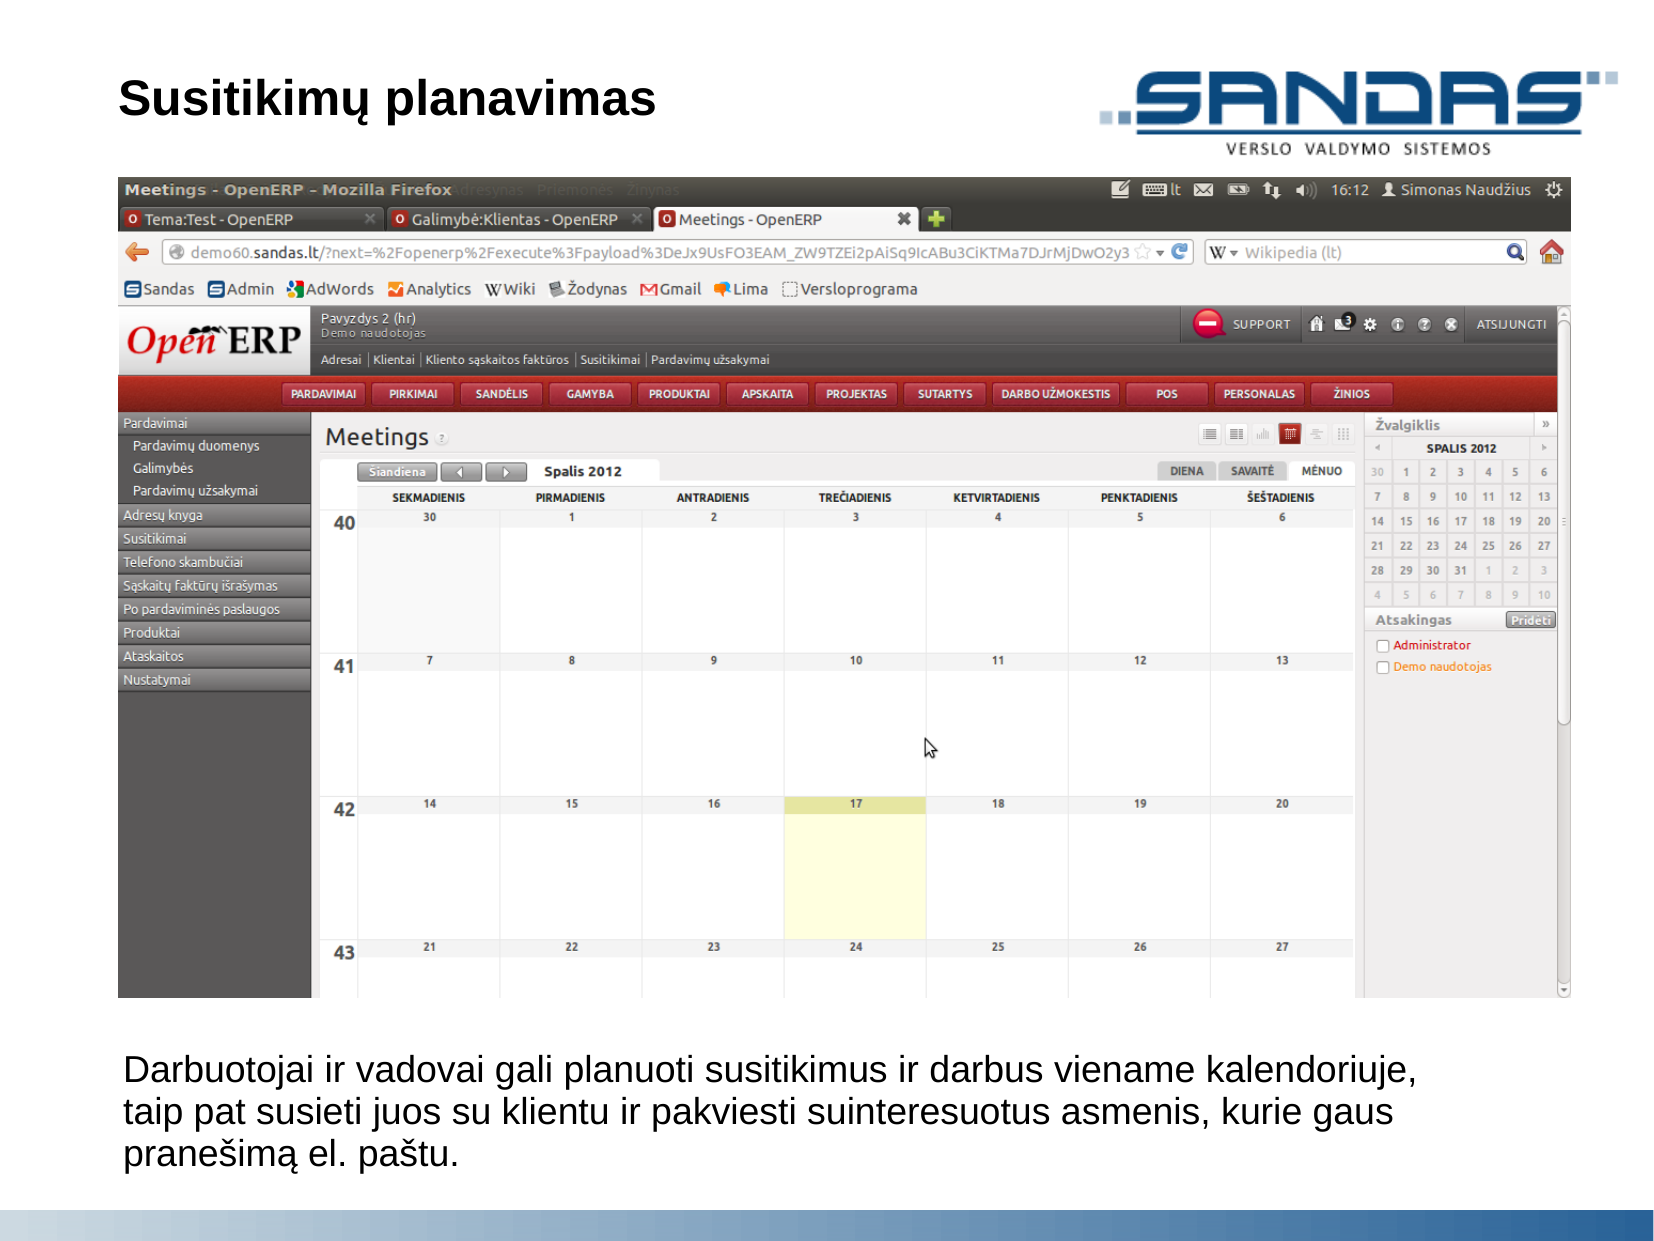

# Susitikimų planavimas
Darbuotojai ir vadovai gali planuoti susitikimus ir darbus viename kalendoriuje,
taip pat susieti juos su klientu ir pakviesti suinteresuotus asmenis, kurie gaus
pranešimą el. paštu.